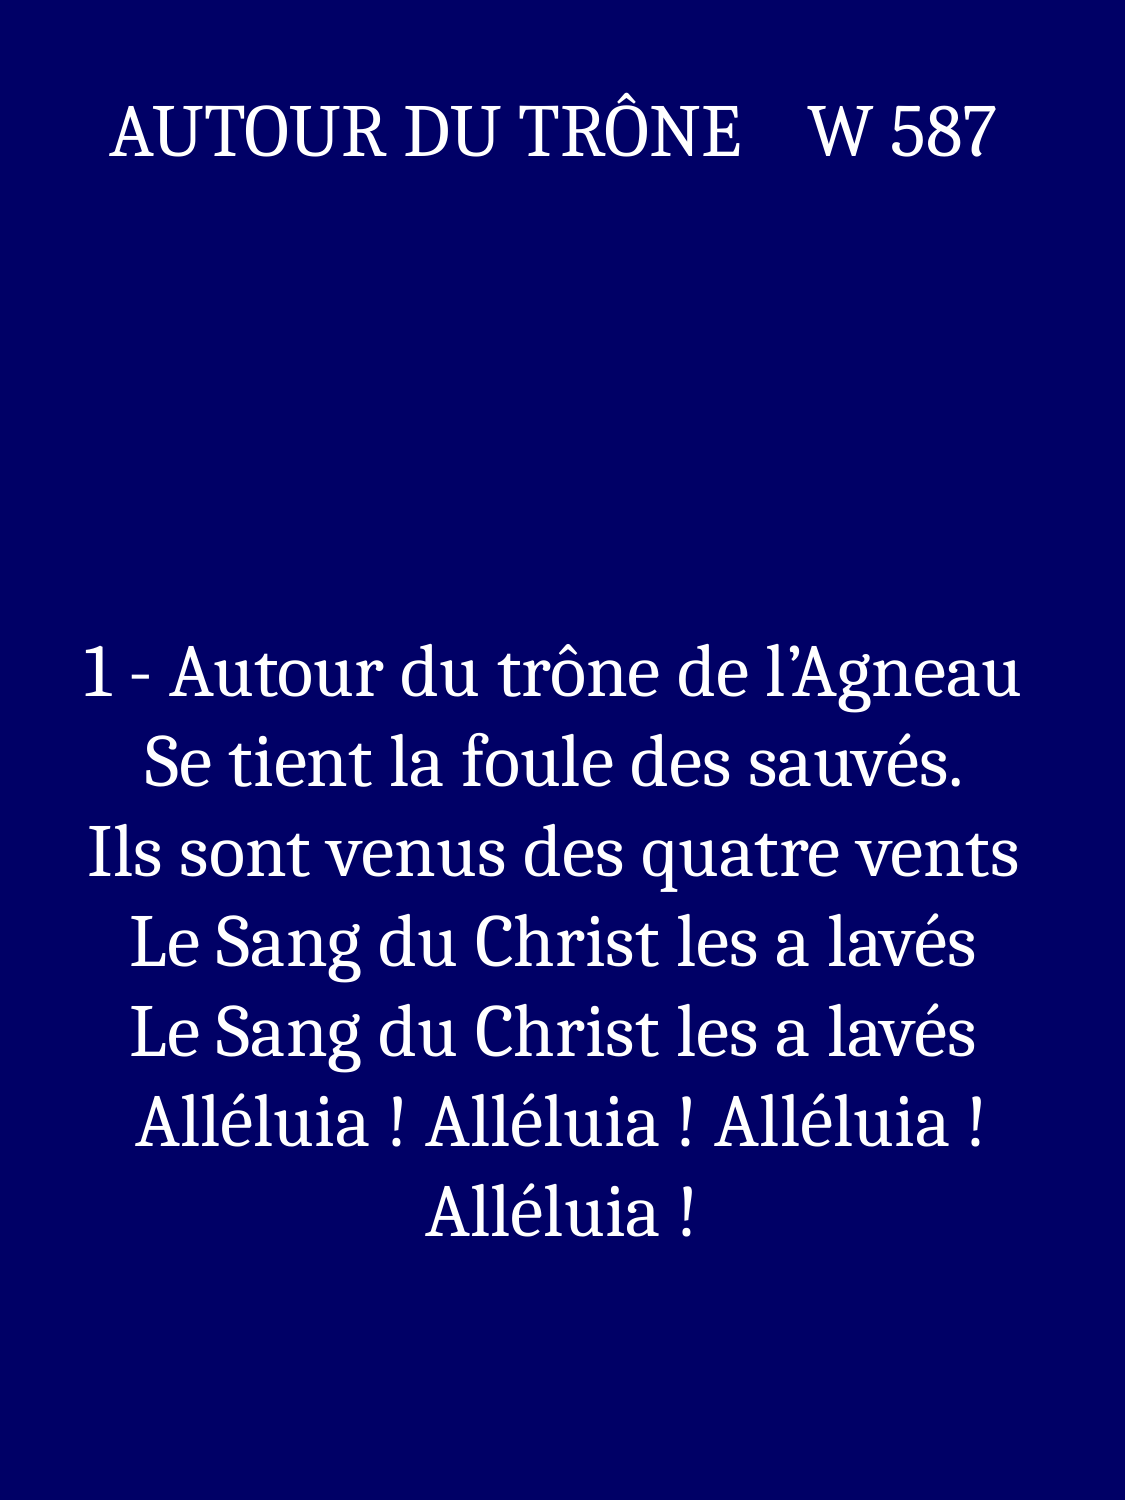

AUTOUR DU TRÔNE W 587
1 - Autour du trône de l’Agneau
Se tient la foule des sauvés.
Ils sont venus des quatre vents
Le Sang du Christ les a lavés
Le Sang du Christ les a lavés
Alléluia ! Alléluia ! Alléluia ! Alléluia !